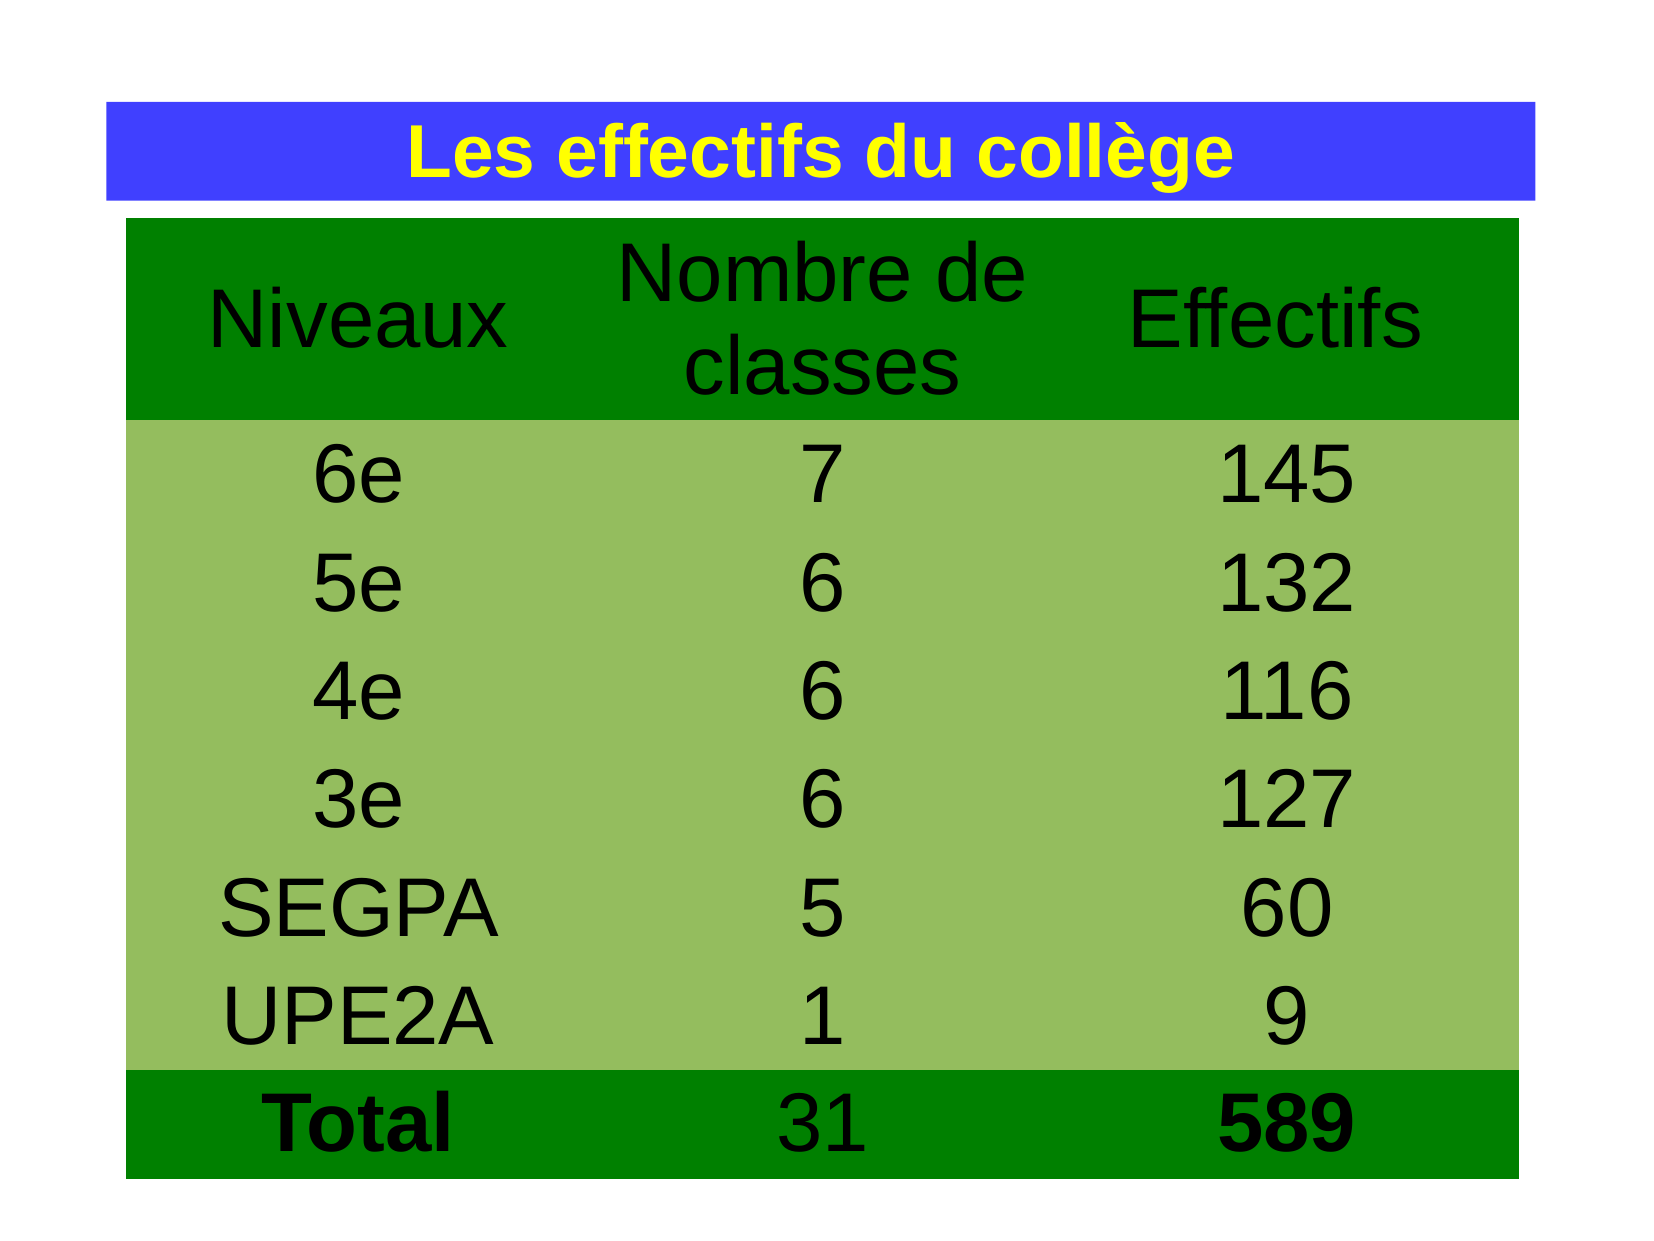

Les effectifs du collège
| Niveaux | Nombre de classes | Effectifs |
| --- | --- | --- |
| 6e | 7 | 145 |
| 5e | 6 | 132 |
| 4e | 6 | 116 |
| 3e | 6 | 127 |
| SEGPA | 5 | 60 |
| UPE2A | 1 | 9 |
| Total | 31 | 589 |